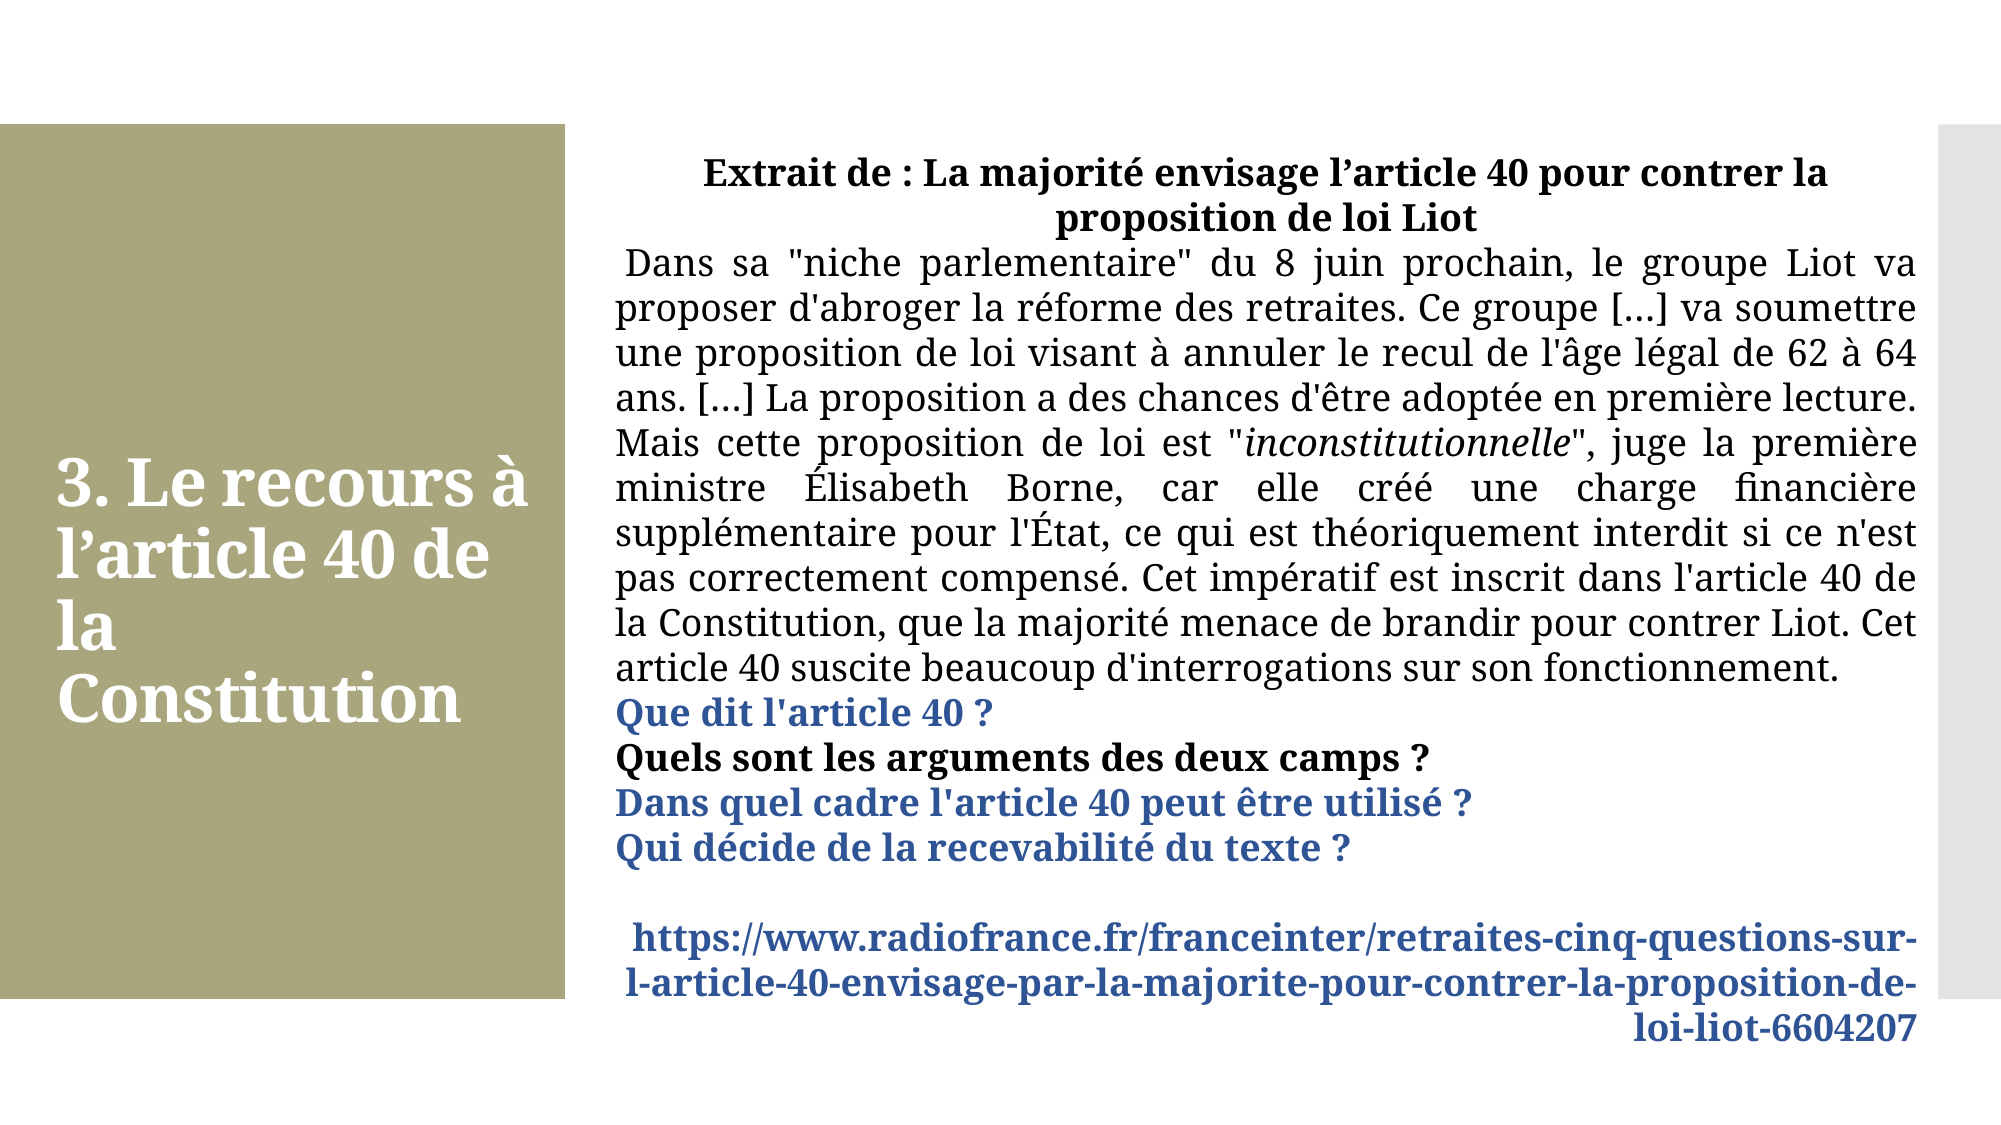

Extrait de : La majorité envisage l’article 40 pour contrer la proposition de loi Liot
 Dans sa "niche parlementaire" du 8 juin prochain, le groupe Liot va proposer d'abroger la réforme des retraites. Ce groupe […] va soumettre une proposition de loi visant à annuler le recul de l'âge légal de 62 à 64 ans. […] La proposition a des chances d'être adoptée en première lecture. Mais cette proposition de loi est "inconstitutionnelle", juge la première ministre Élisabeth Borne, car elle créé une charge financière supplémentaire pour l'État, ce qui est théoriquement interdit si ce n'est pas correctement compensé. Cet impératif est inscrit dans l'article 40 de la Constitution, que la majorité menace de brandir pour contrer Liot. Cet article 40 suscite beaucoup d'interrogations sur son fonctionnement.
Que dit l'article 40 ?
Quels sont les arguments des deux camps ?
Dans quel cadre l'article 40 peut être utilisé ?
Qui décide de la recevabilité du texte ?
https://www.radiofrance.fr/franceinter/retraites-cinq-questions-sur-l-article-40-envisage-par-la-majorite-pour-contrer-la-proposition-de-loi-liot-6604207
# 3. Le recours à l’article 40 de la Constitution